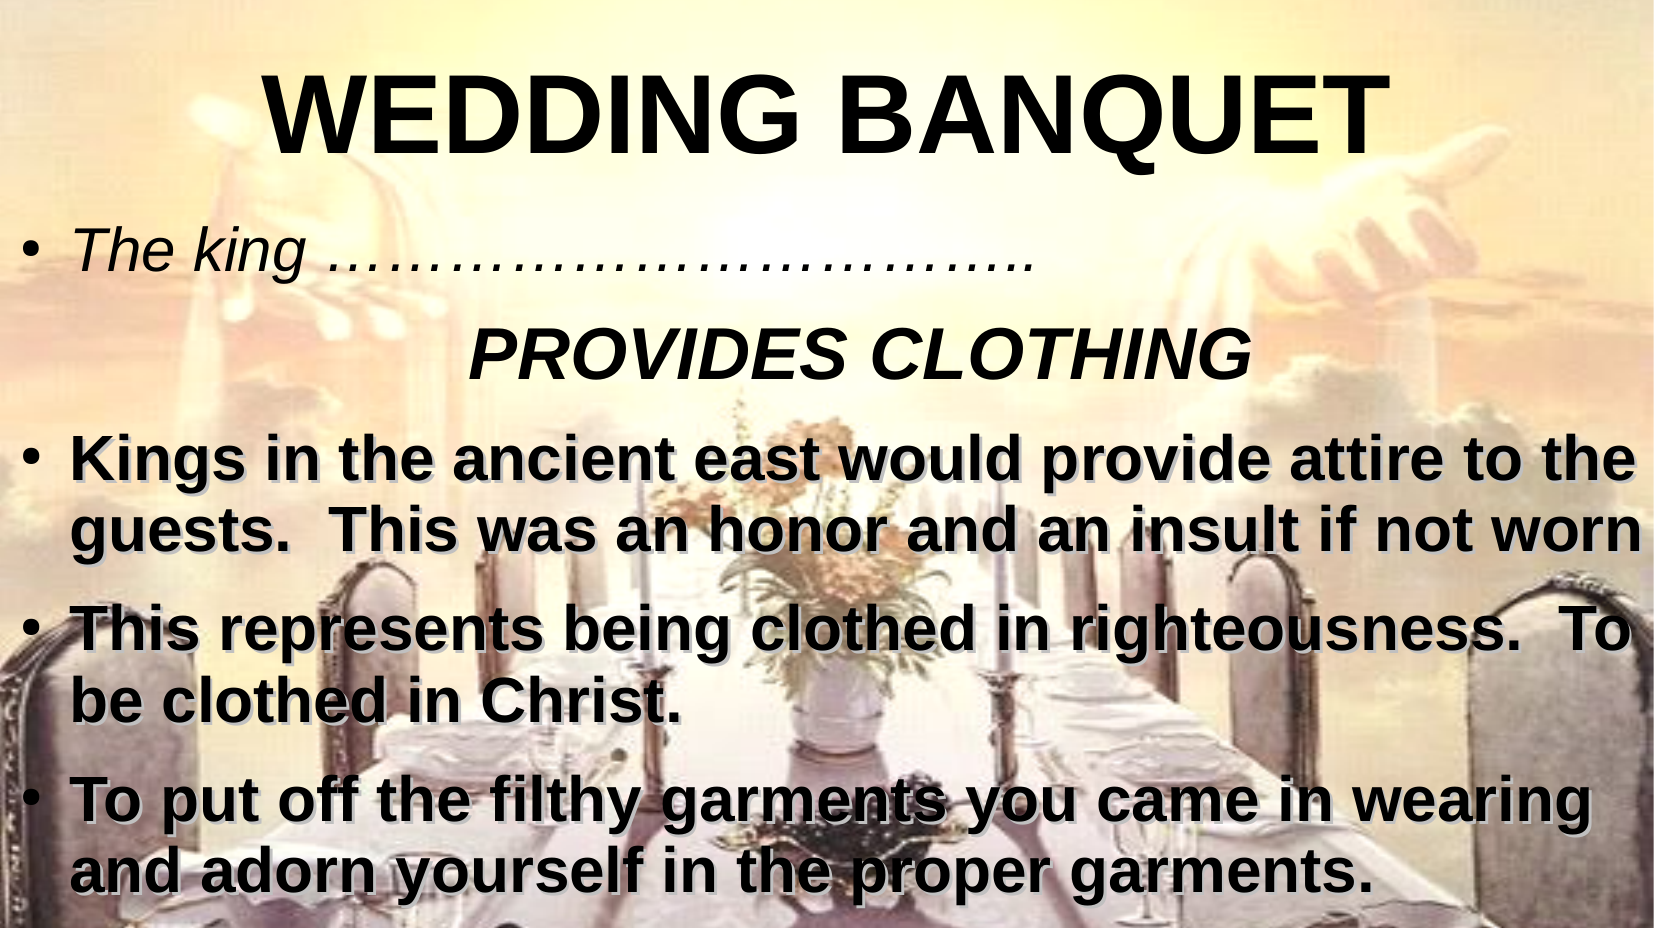

# WEDDING BANQUET
The king ……………………………..
PROVIDES CLOTHING
Kings in the ancient east would provide attire to the guests. This was an honor and an insult if not worn
This represents being clothed in righteousness. To be clothed in Christ.
To put off the filthy garments you came in wearing and adorn yourself in the proper garments.